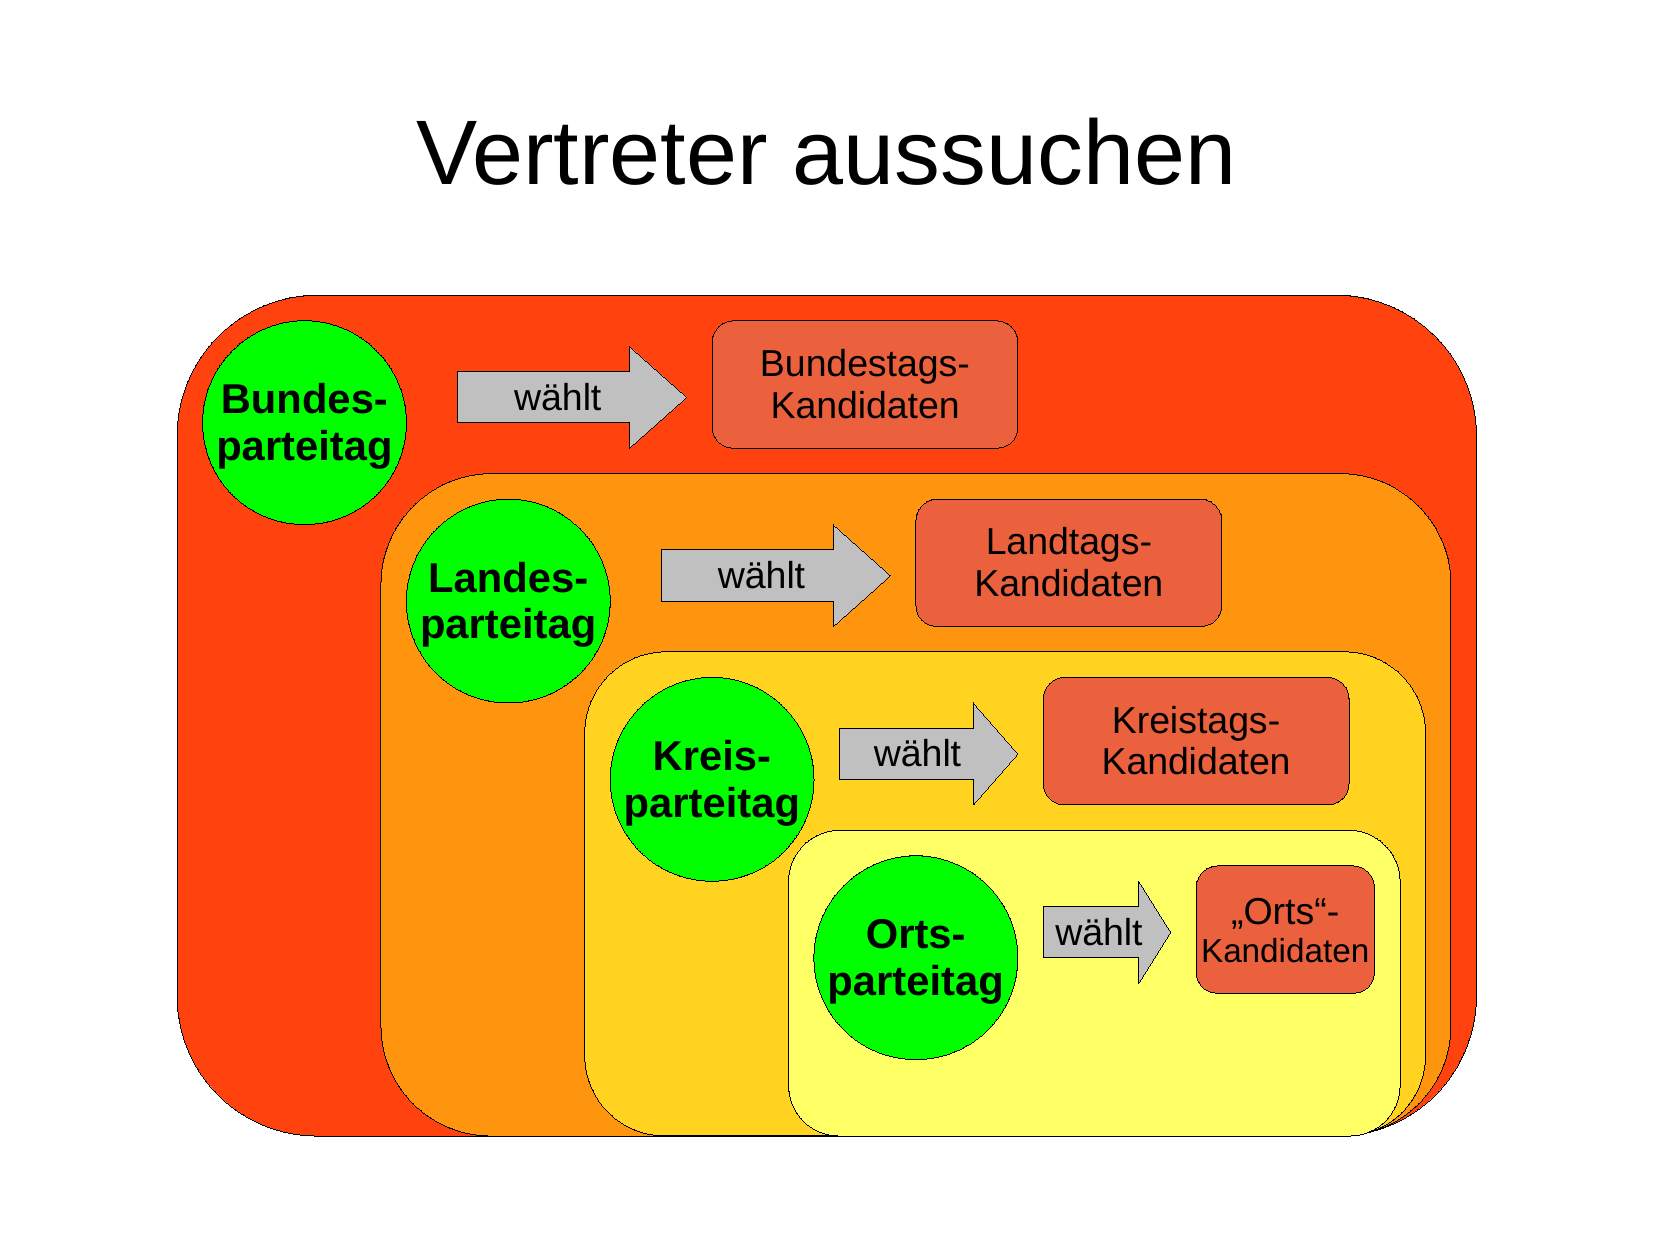

# Vertreter aussuchen
Bundes-
parteitag
Bundestags-
Kandidaten
wählt
Landes-
parteitag
Landtags-
Kandidaten
wählt
Kreis-
parteitag
Kreistags-
Kandidaten
wählt
Orts-
parteitag
„Orts“-
Kandidaten
wählt